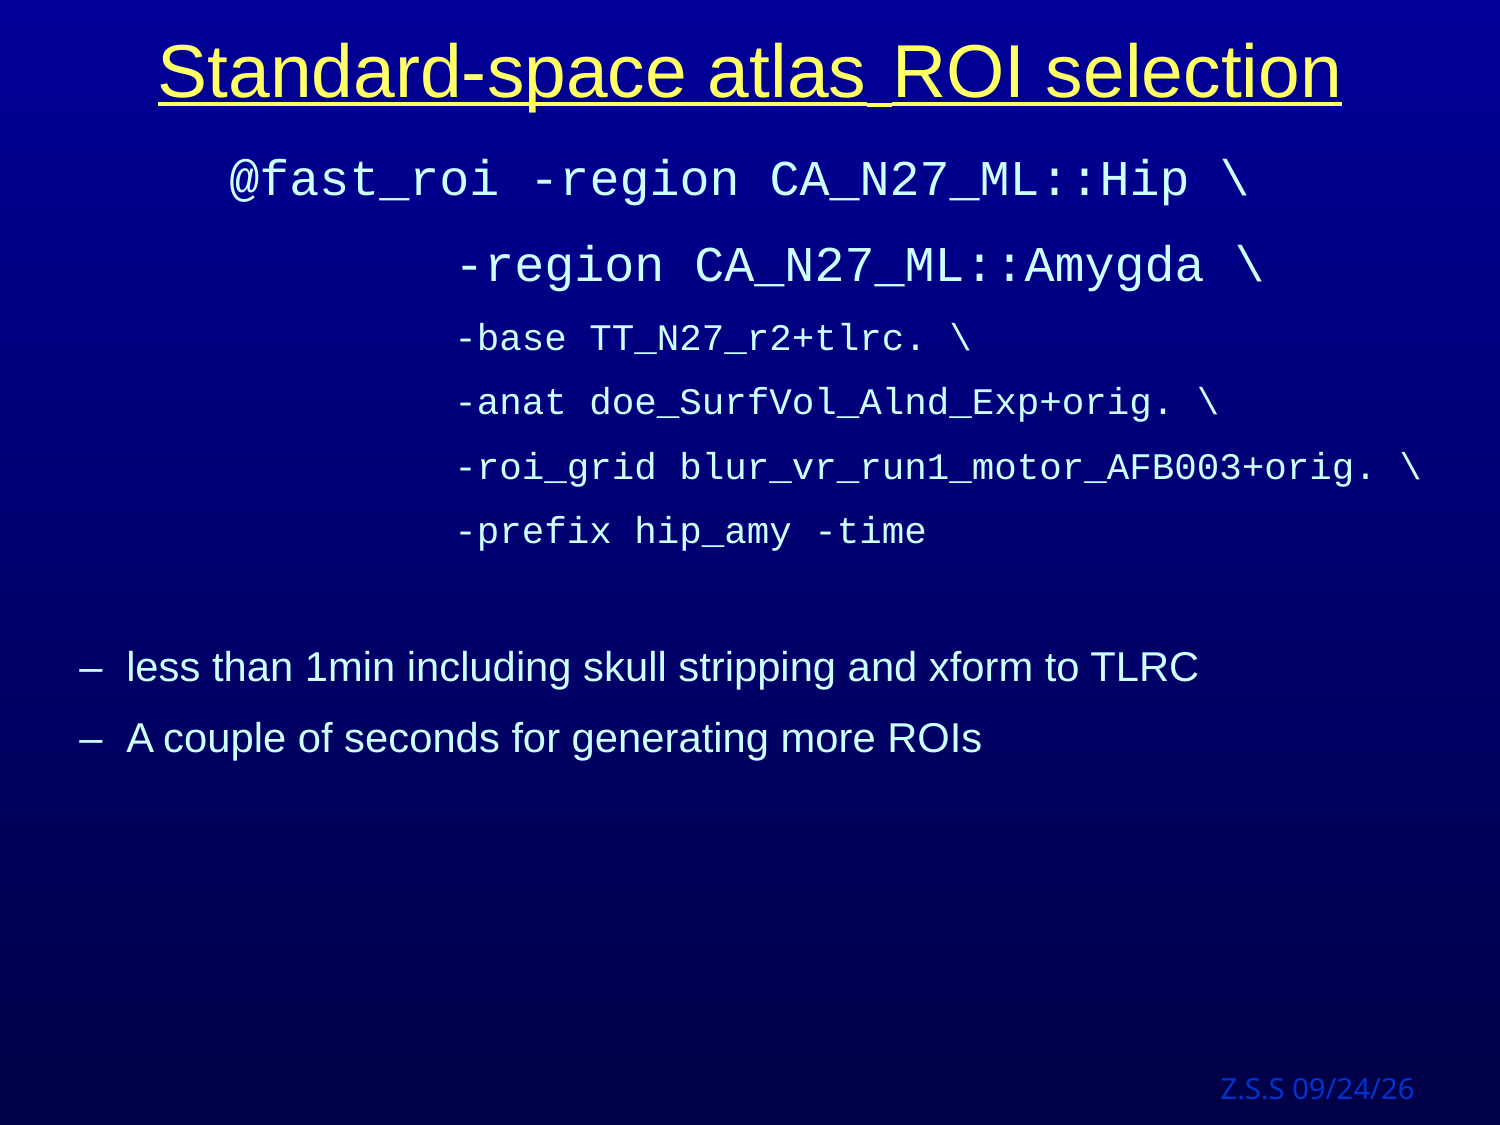

# Standard-space atlas ROI selection
@fast_roi -region CA_N27_ML::Hip \
			-region CA_N27_ML::Amygda \
			-base TT_N27_r2+tlrc. \
			-anat doe_SurfVol_Alnd_Exp+orig. \
			-roi_grid blur_vr_run1_motor_AFB003+orig. \
			-prefix hip_amy -time
less than 1min including skull stripping and xform to TLRC
A couple of seconds for generating more ROIs